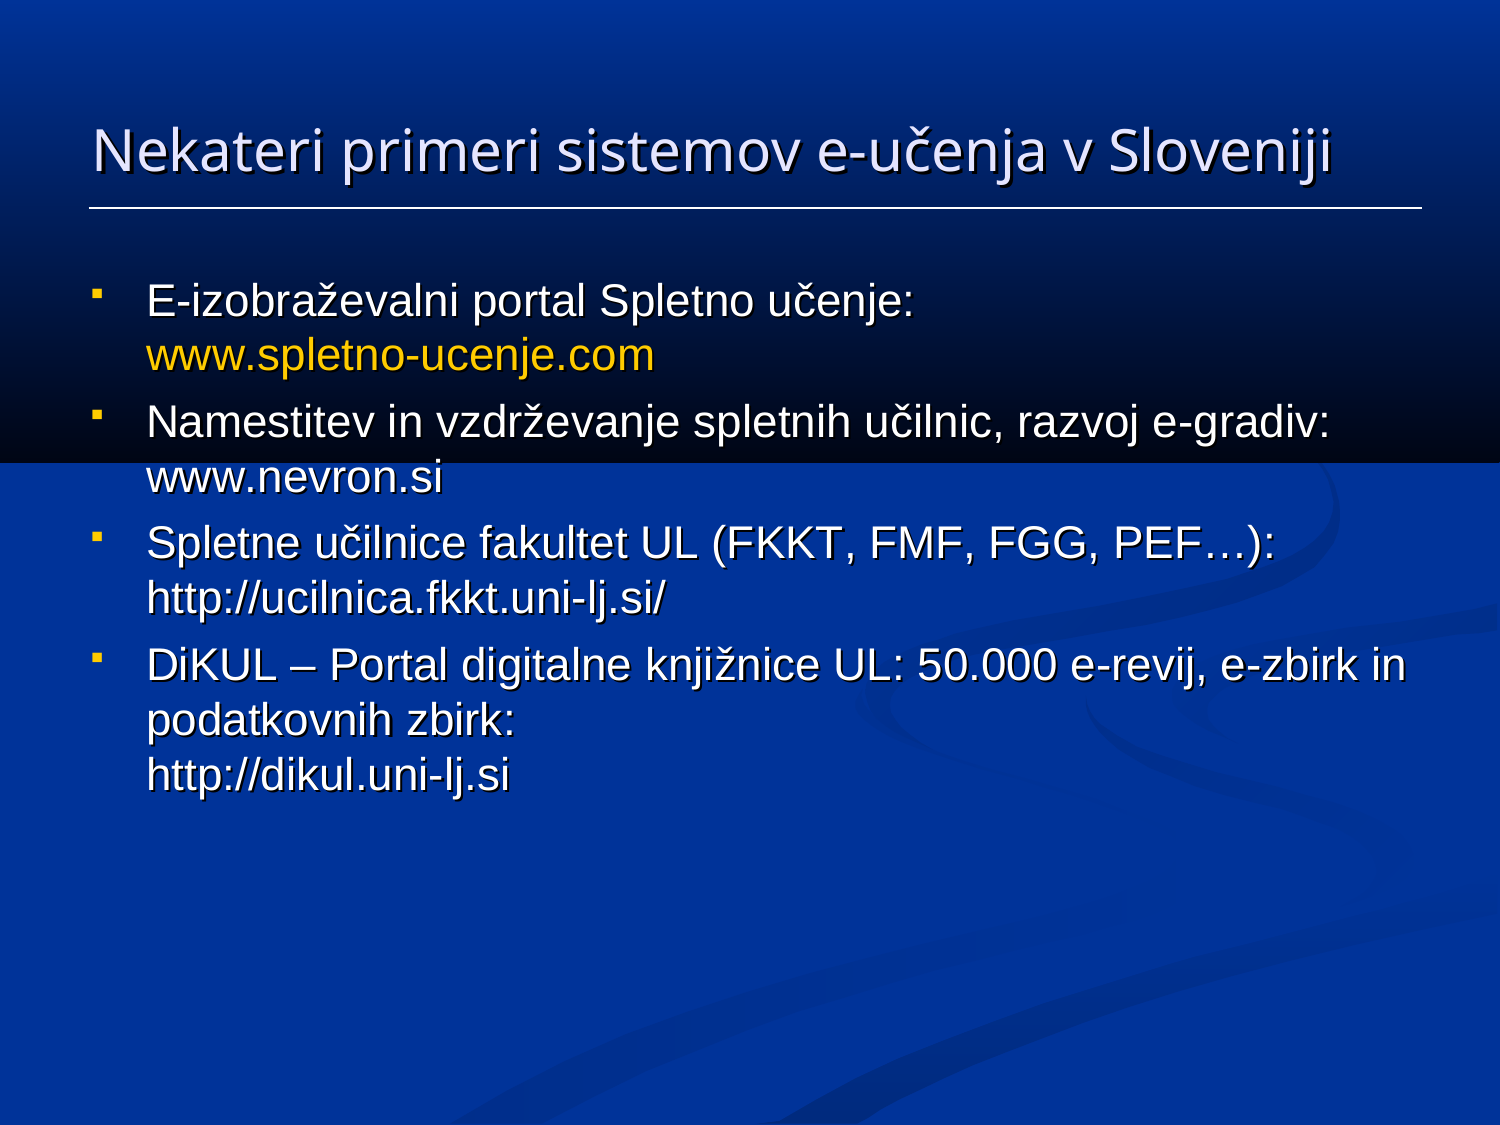

Nekateri primeri sistemov e-učenja v Sloveniji
E-izobraževalni portal Spletno učenje:		 www.spletno-ucenje.com
Namestitev in vzdrževanje spletnih učilnic, razvoj e-gradiv: www.nevron.si
Spletne učilnice fakultet UL (FKKT, FMF, FGG, PEF…): http://ucilnica.fkkt.uni-lj.si/
DiKUL – Portal digitalne knjižnice UL: 50.000 e-revij, e-zbirk in podatkovnih zbirk:					 http://dikul.uni-lj.si